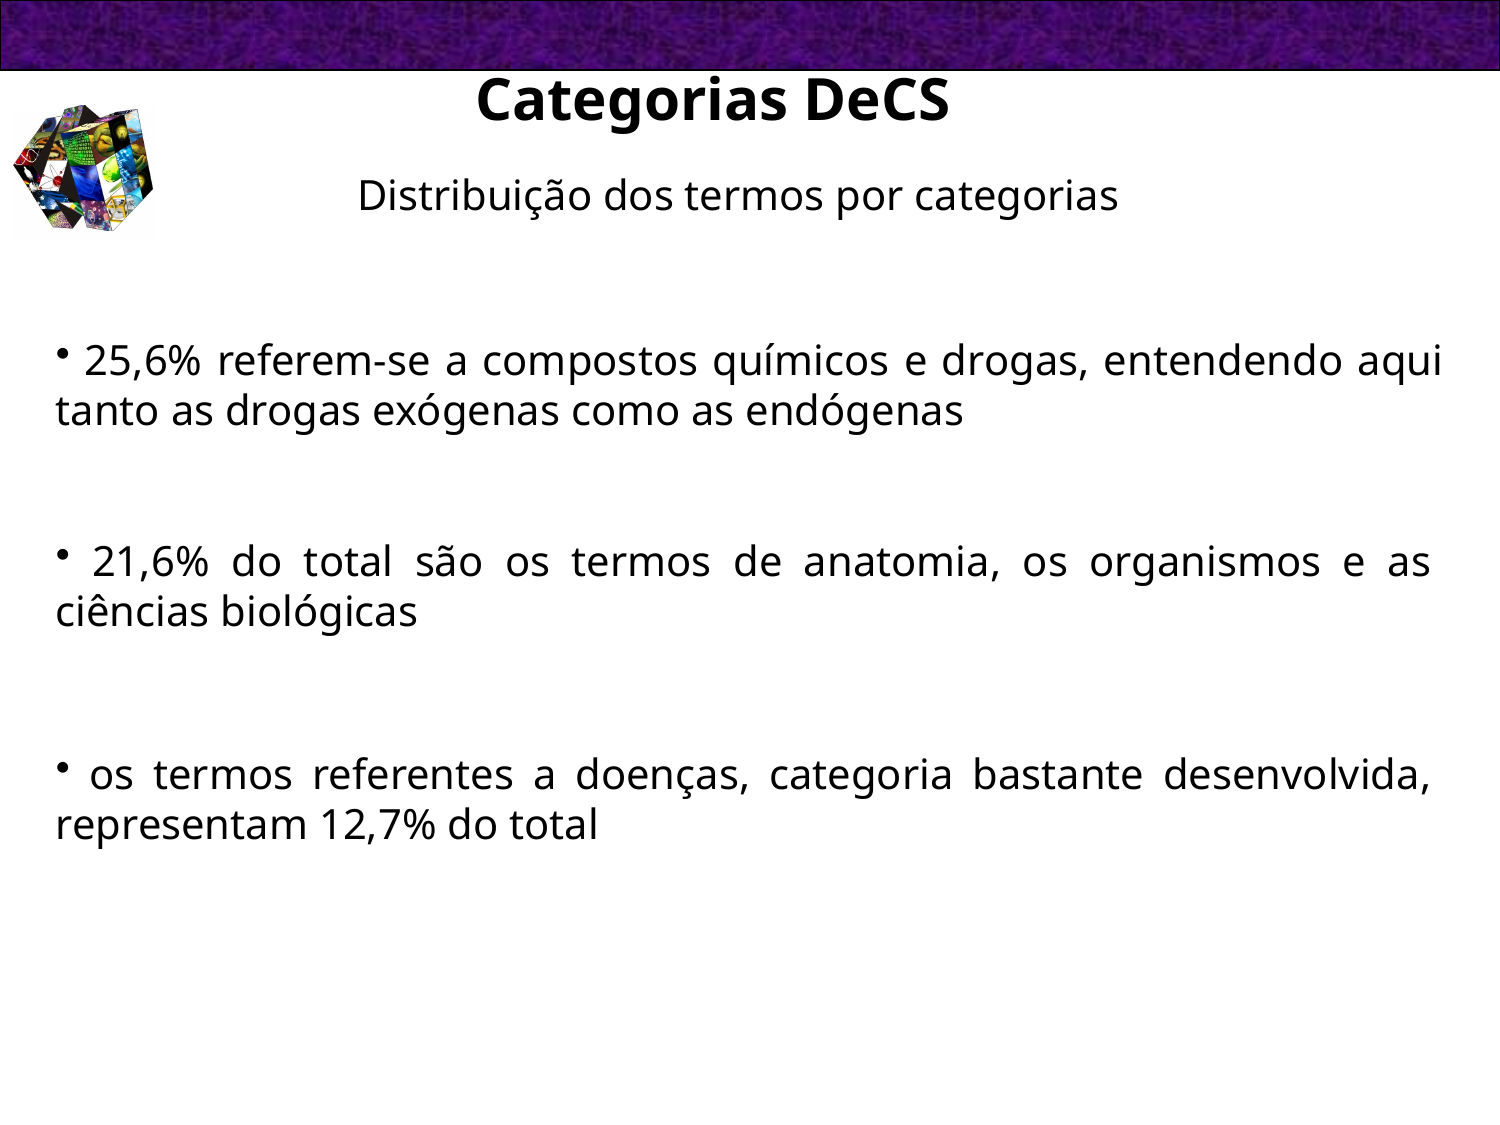

Categorias DeCS
Distribuição dos termos por categorias
 25,6% referem-se a compostos químicos e drogas, entendendo aqui tanto as drogas exógenas como as endógenas
 21,6% do total são os termos de anatomia, os organismos e as ciências biológicas
 os termos referentes a doenças, categoria bastante desenvolvida, representam 12,7% do total